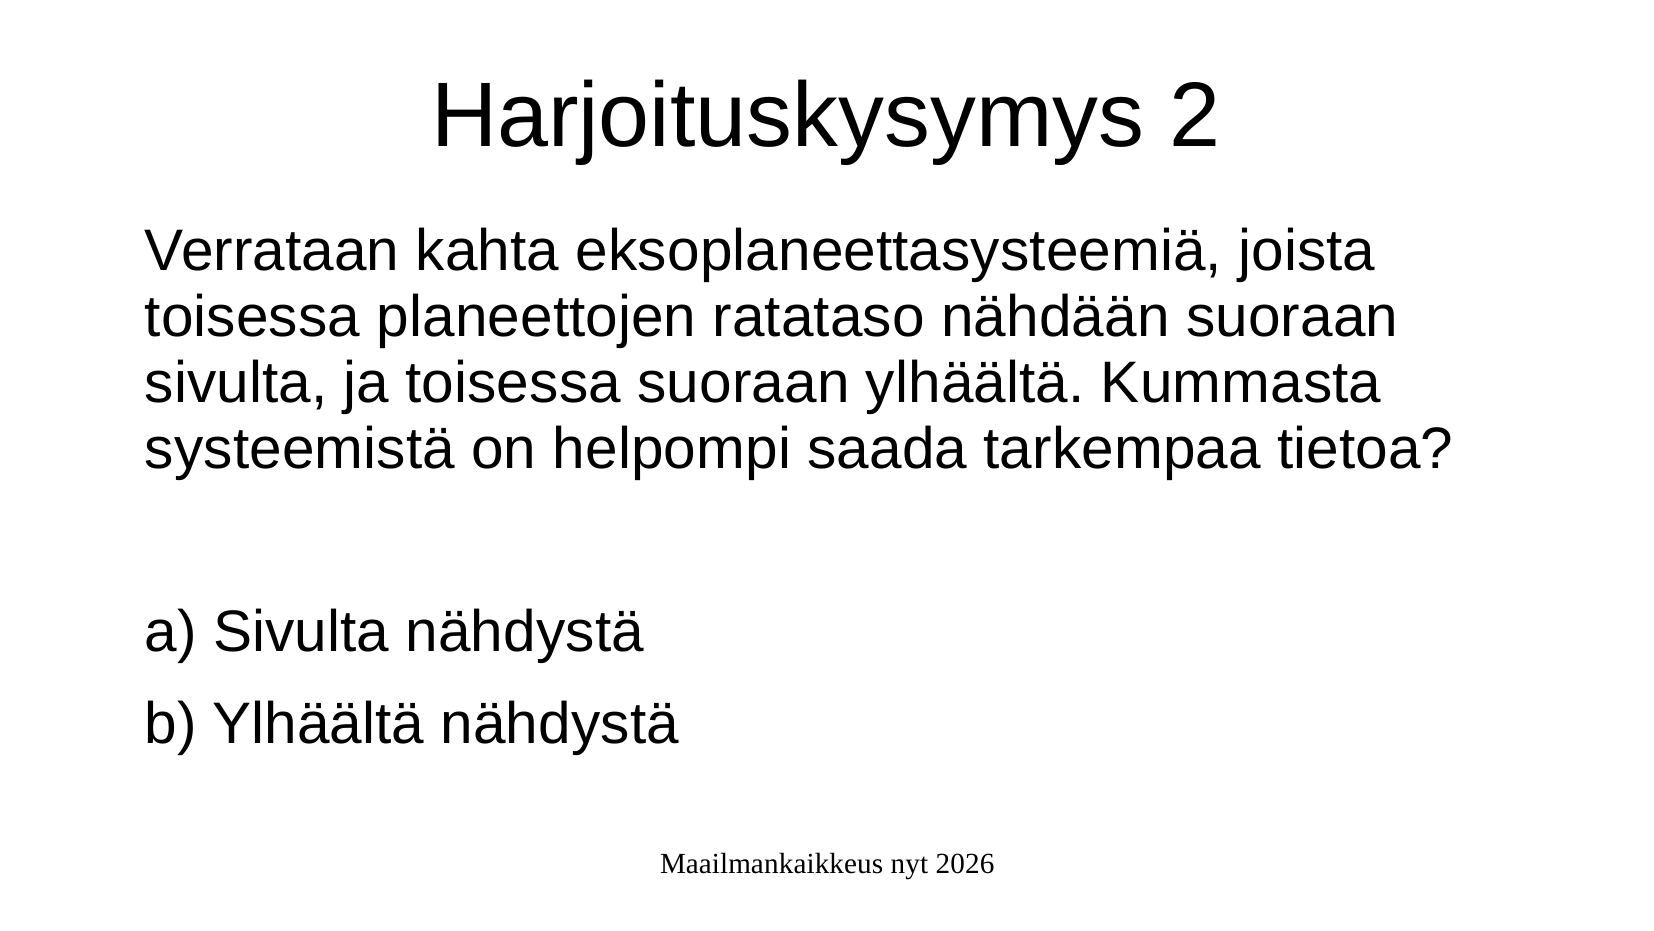

# Harjoituskysymys 2
Verrataan kahta eksoplaneettasysteemiä, joista toisessa planeettojen ratataso nähdään suoraan sivulta, ja toisessa suoraan ylhäältä. Kummasta systeemistä on helpompi saada tarkempaa tietoa?
a) Sivulta nähdystä
b) Ylhäältä nähdystä